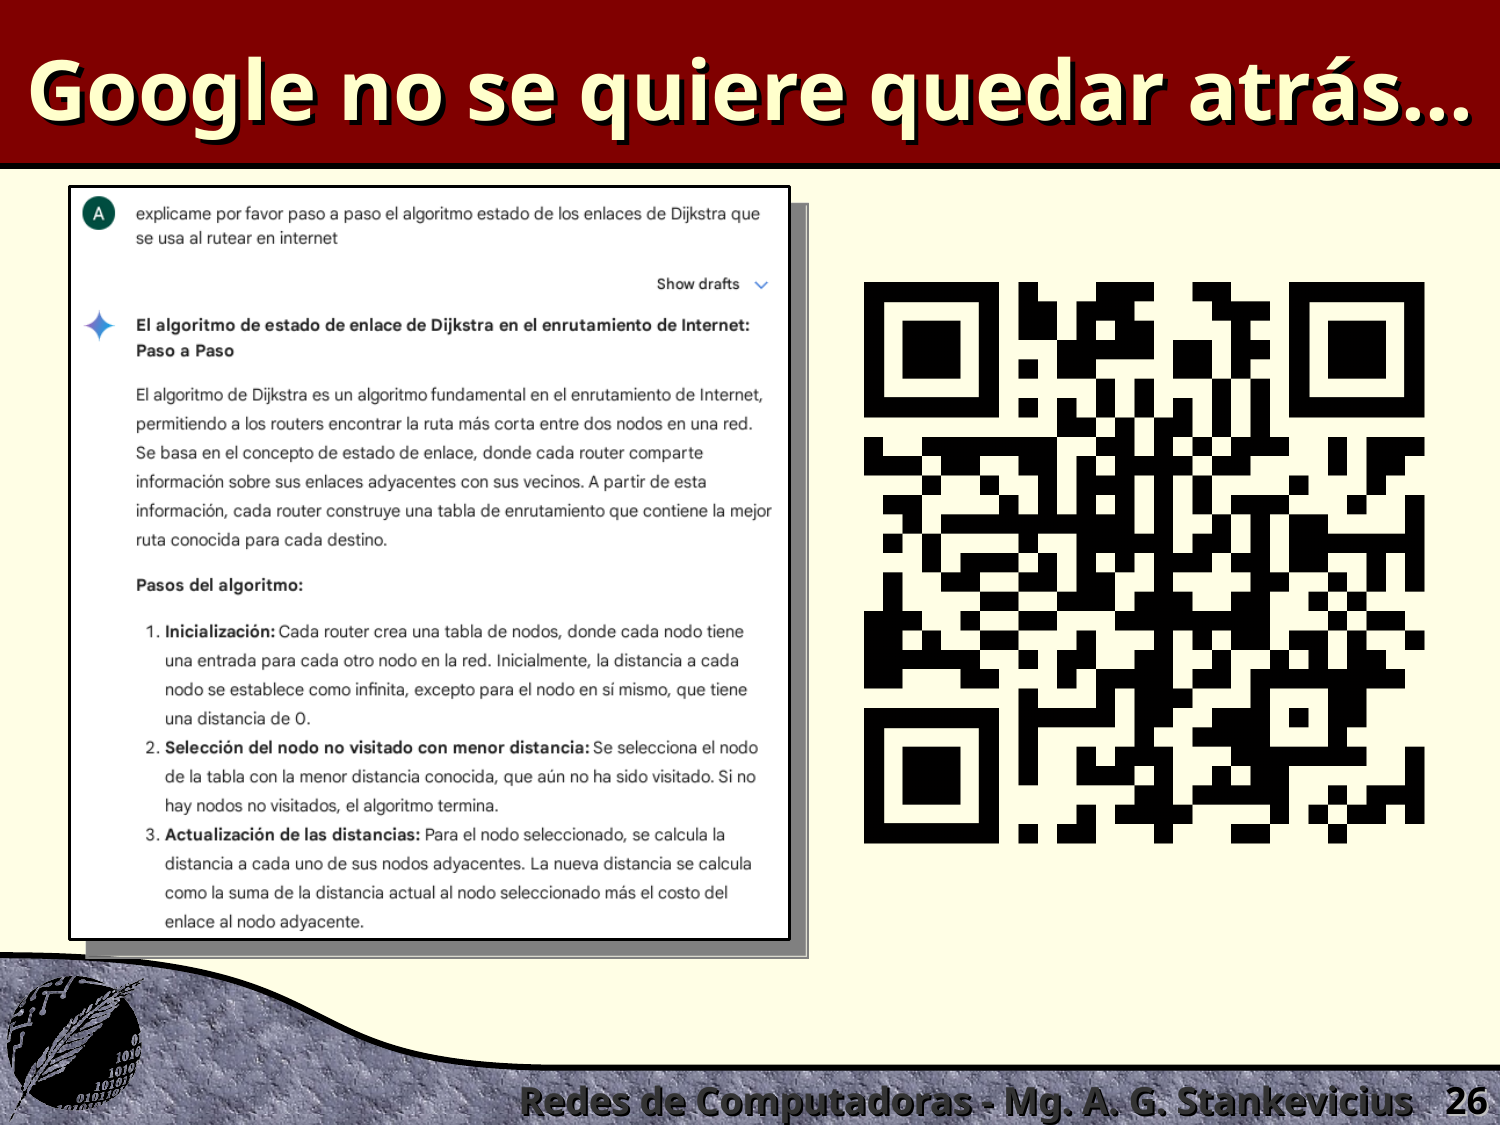

# Google no se quiere quedar atrás...
26